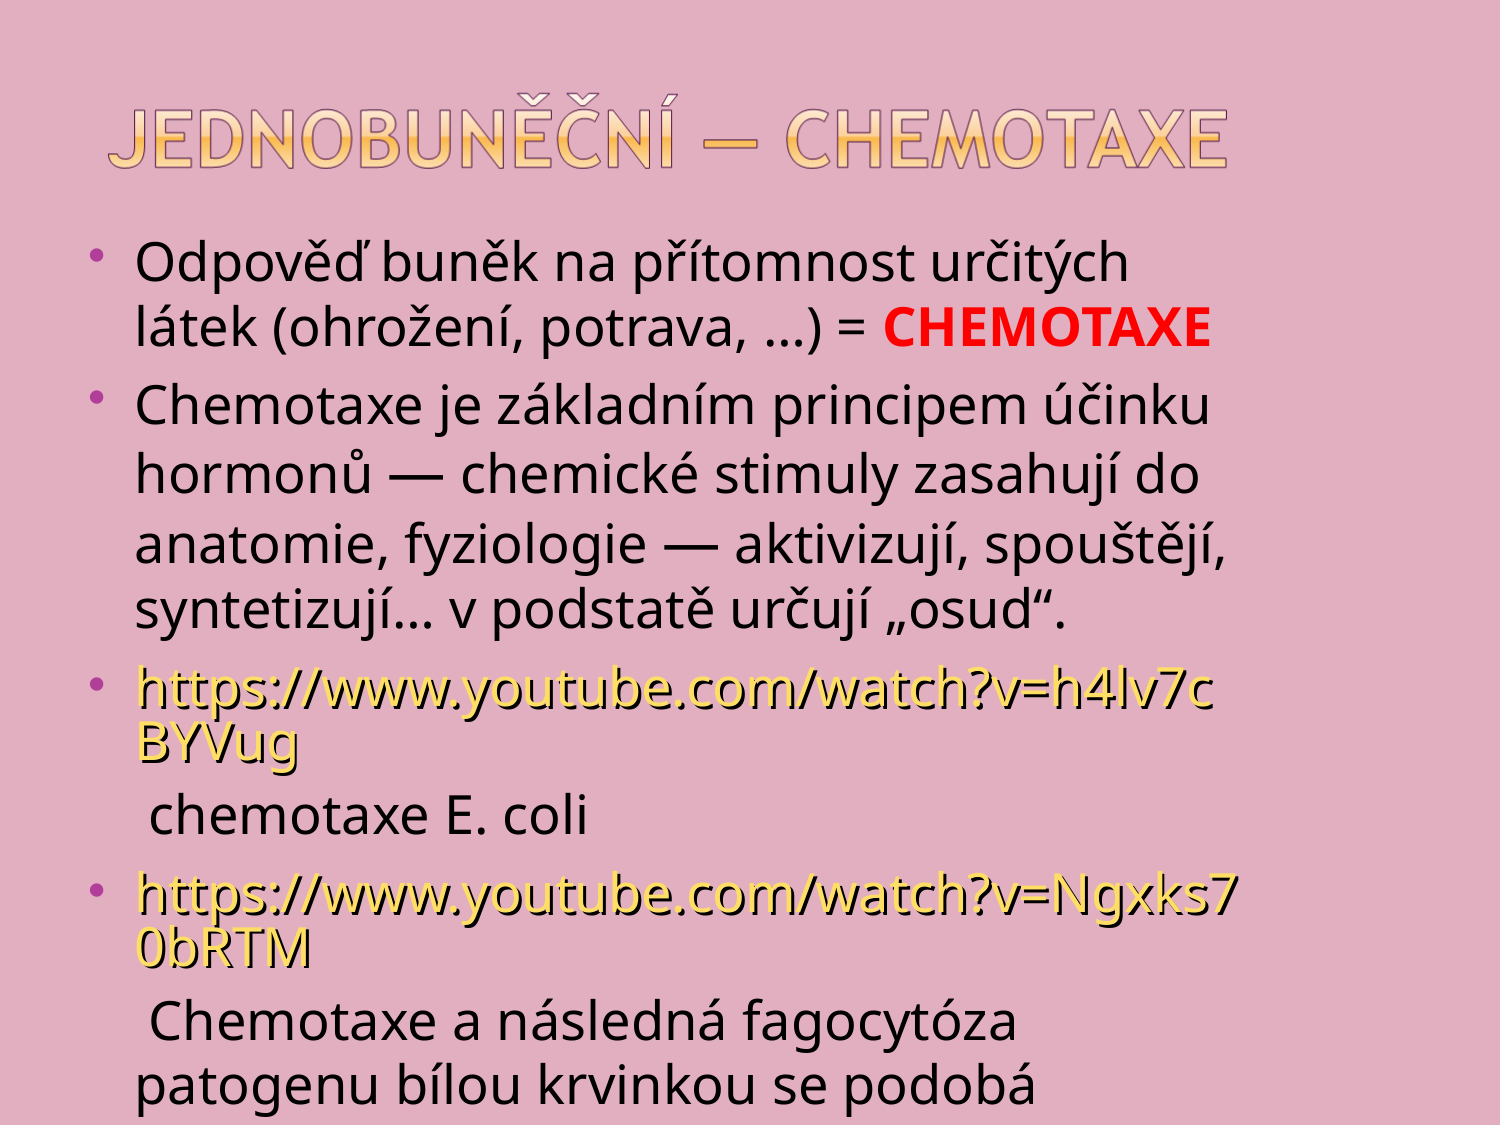

# Odpověď buněk na přítomnost určitých látek (ohrožení, potrava, …) = CHEMOTAXE
Chemotaxe je základním principem účinku hormonů — chemické stimuly zasahují do anatomie, fyziologie — aktivizují, spouštějí, syntetizují… v podstatě určují „osud“.
https://www.youtube.com/watch?v=h4lv7cBYVug chemotaxe E. coli
https://www.youtube.com/watch?v=Ngxks70bRTM Chemotaxe a následná fagocytóza patogenu bílou krvinkou se podobá „setkání“ prvoka s potravou.